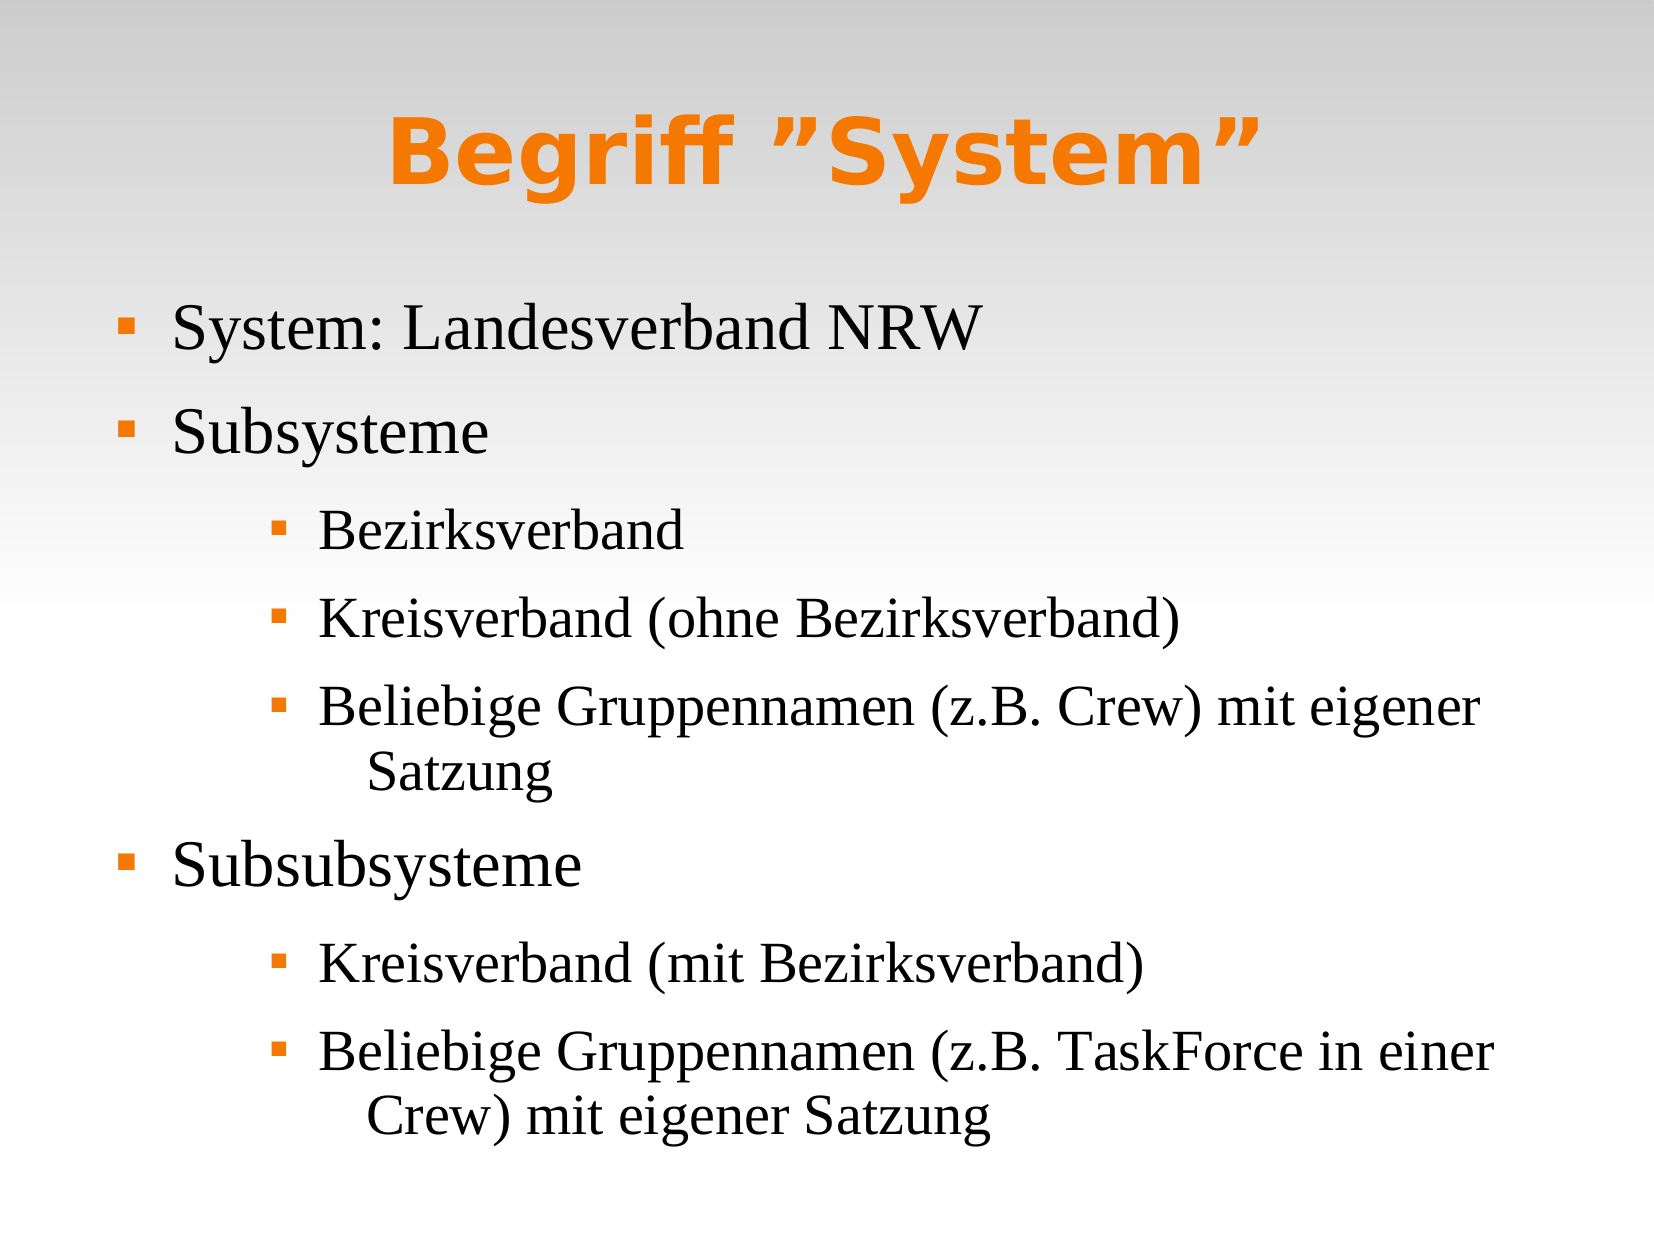

# Begriff ”System”
System: Landesverband NRW
Subsysteme
Bezirksverband
Kreisverband (ohne Bezirksverband)
Beliebige Gruppennamen (z.B. Crew) mit eigener Satzung
Subsubsysteme
Kreisverband (mit Bezirksverband)
Beliebige Gruppennamen (z.B. TaskForce in einer Crew) mit eigener Satzung